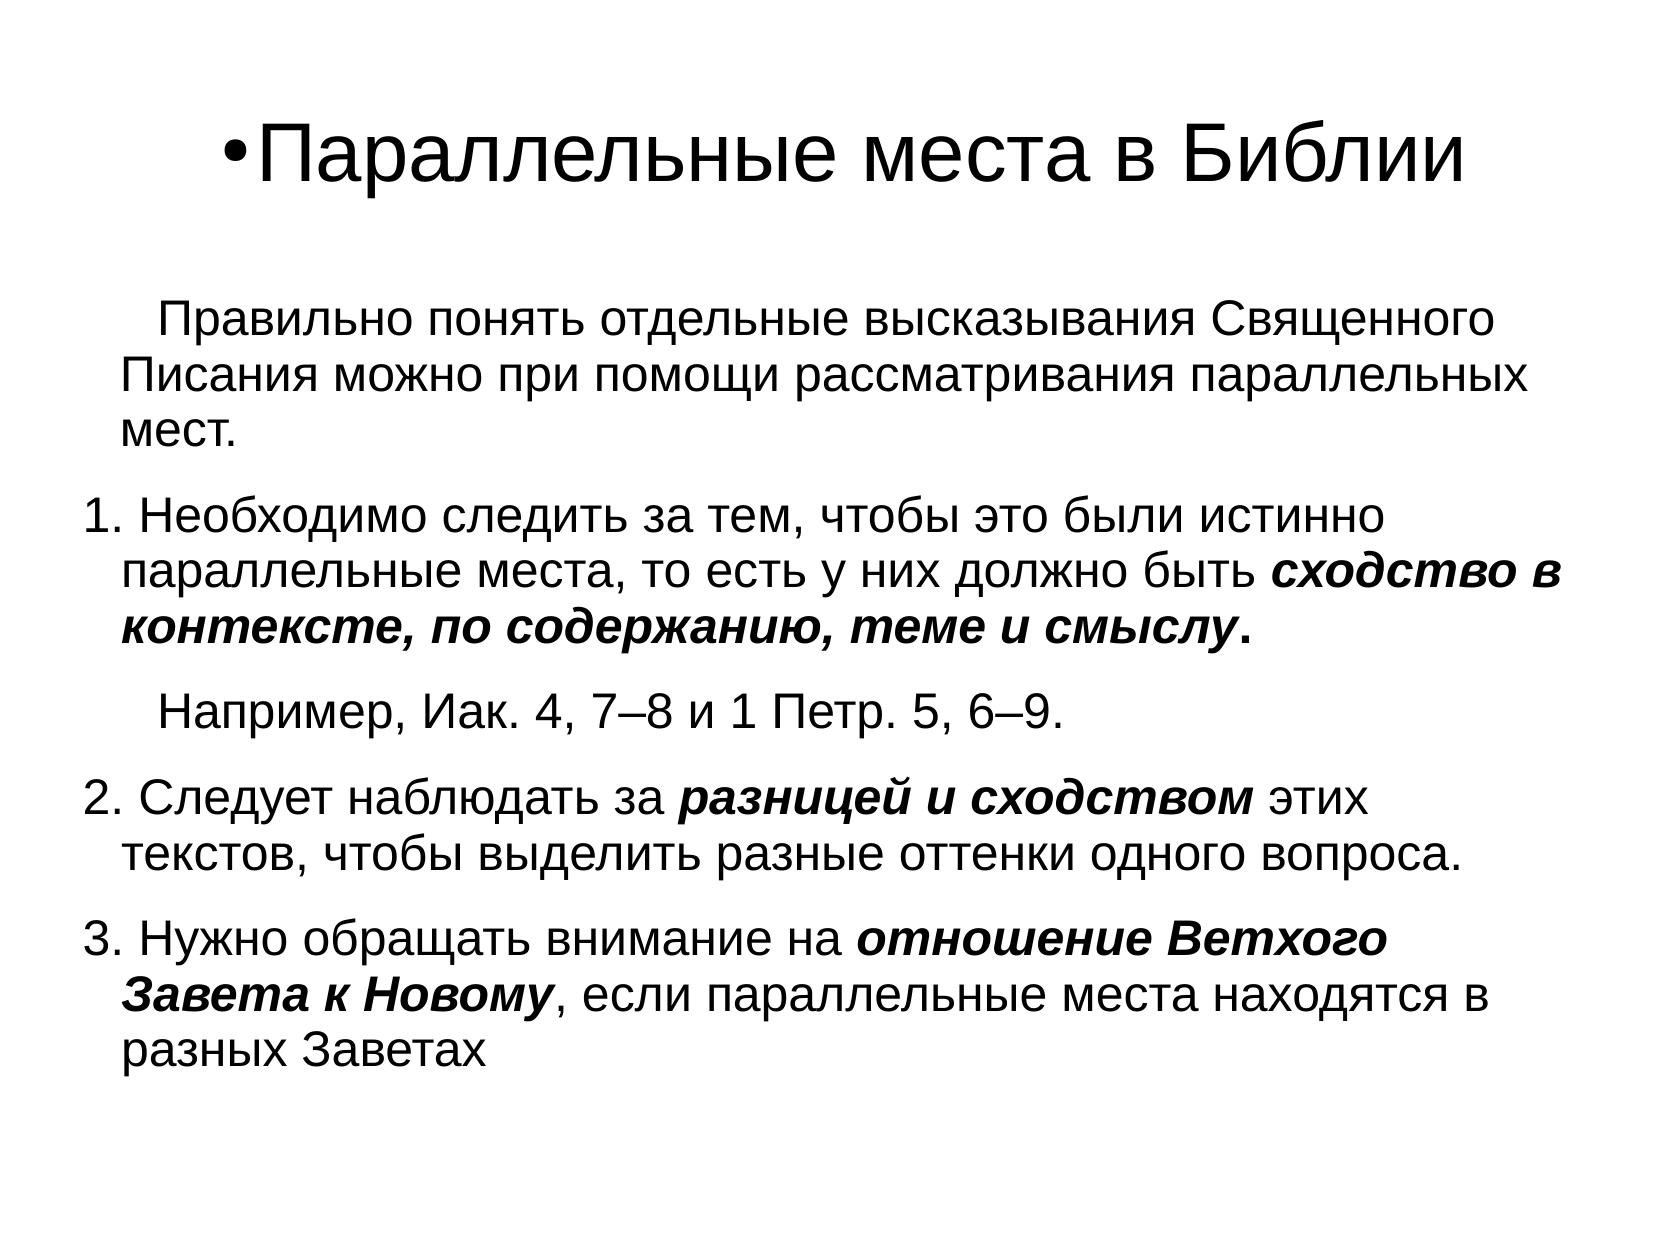

# Параллельные места в Библии
Правильно понять отдельные высказывания Священного Писания можно при помощи рассматривания параллельных мест.
1. Необходимо следить за тем, чтобы это были истинно параллельные места, то есть у них должно быть сходство в контексте, по содержанию, теме и смыслу.
Например, Иак. 4, 7–8 и 1 Петр. 5, 6–9.
2. Следует наблюдать за разницей и сходством этих текстов, чтобы выделить разные оттенки одного вопроса.
3. Нужно обращать внимание на отношение Ветхого Завета к Новому, если параллельные места находятся в разных Заветах